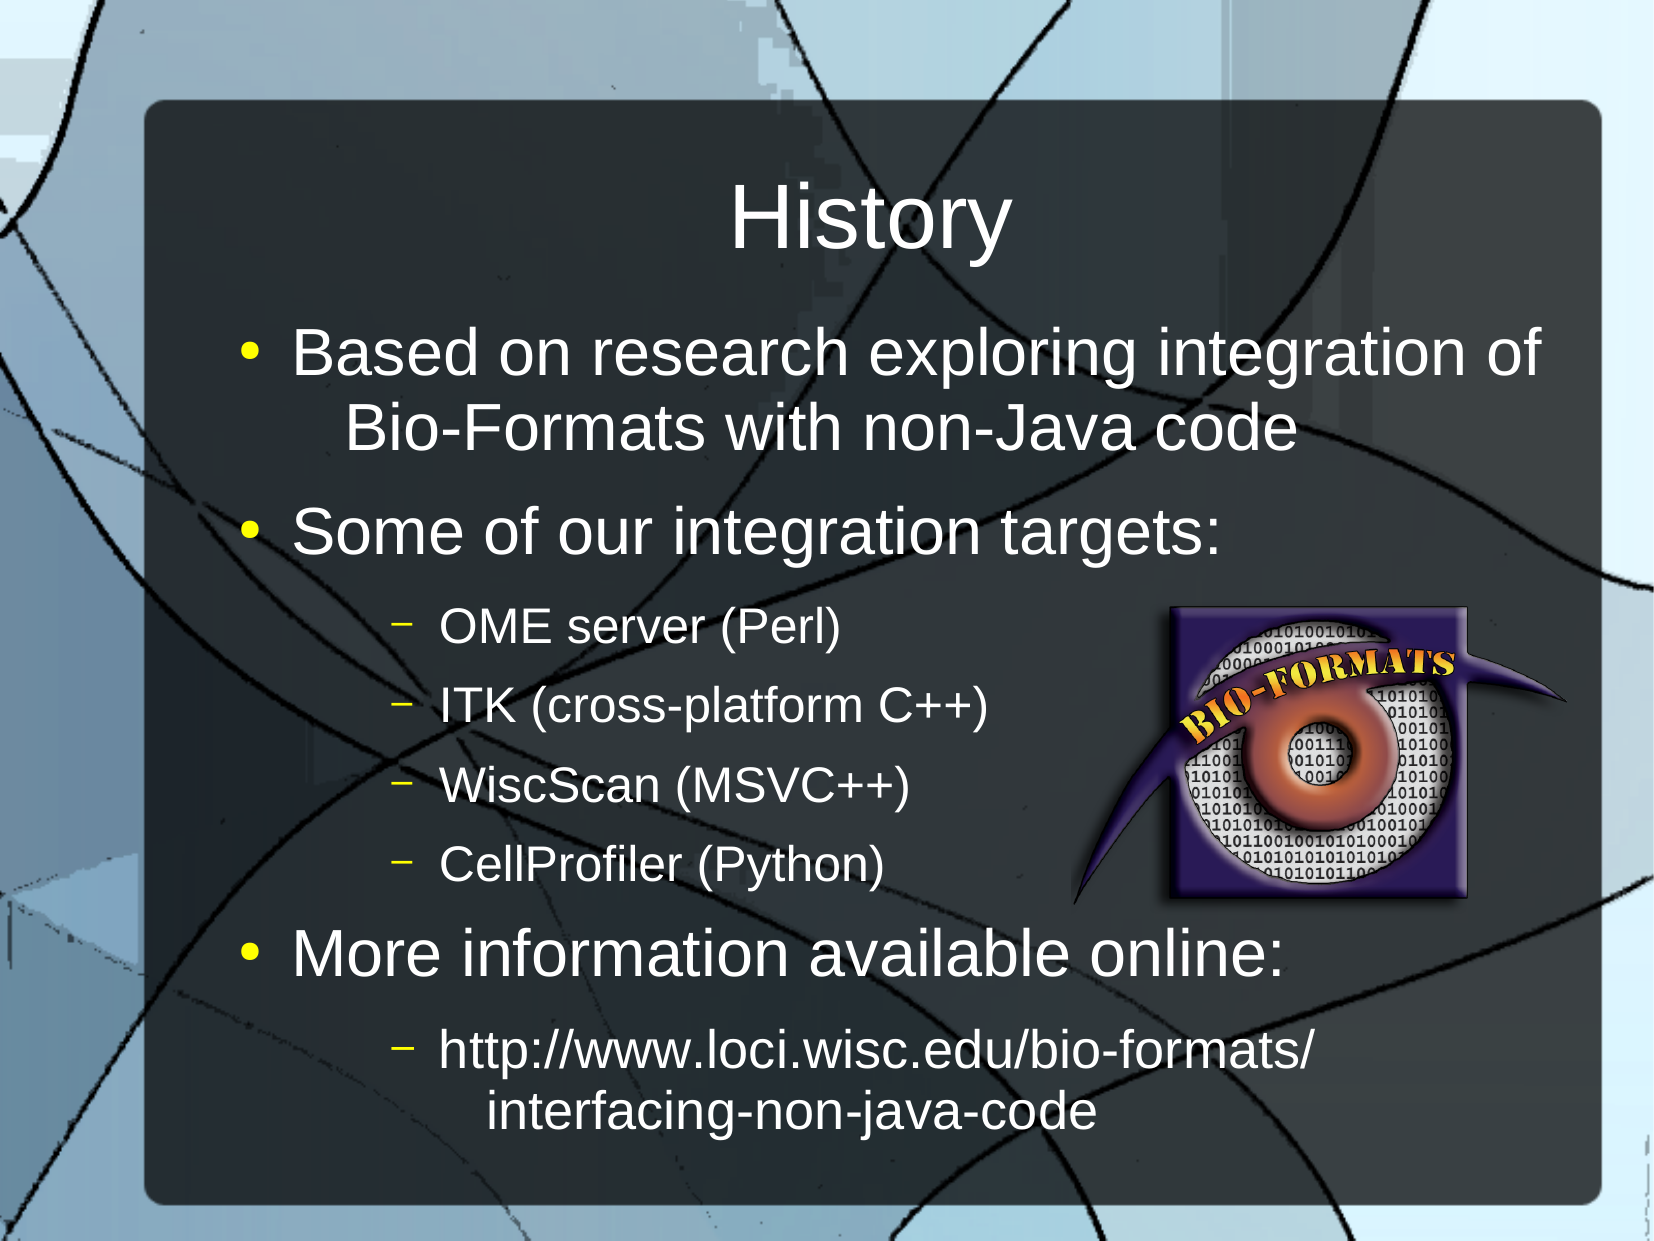

# History
Based on research exploring integration of Bio-Formats with non-Java code
Some of our integration targets:
OME server (Perl)
ITK (cross-platform C++)
WiscScan (MSVC++)
CellProfiler (Python)
More information available online:
http://www.loci.wisc.edu/bio-formats/interfacing-non-java-code